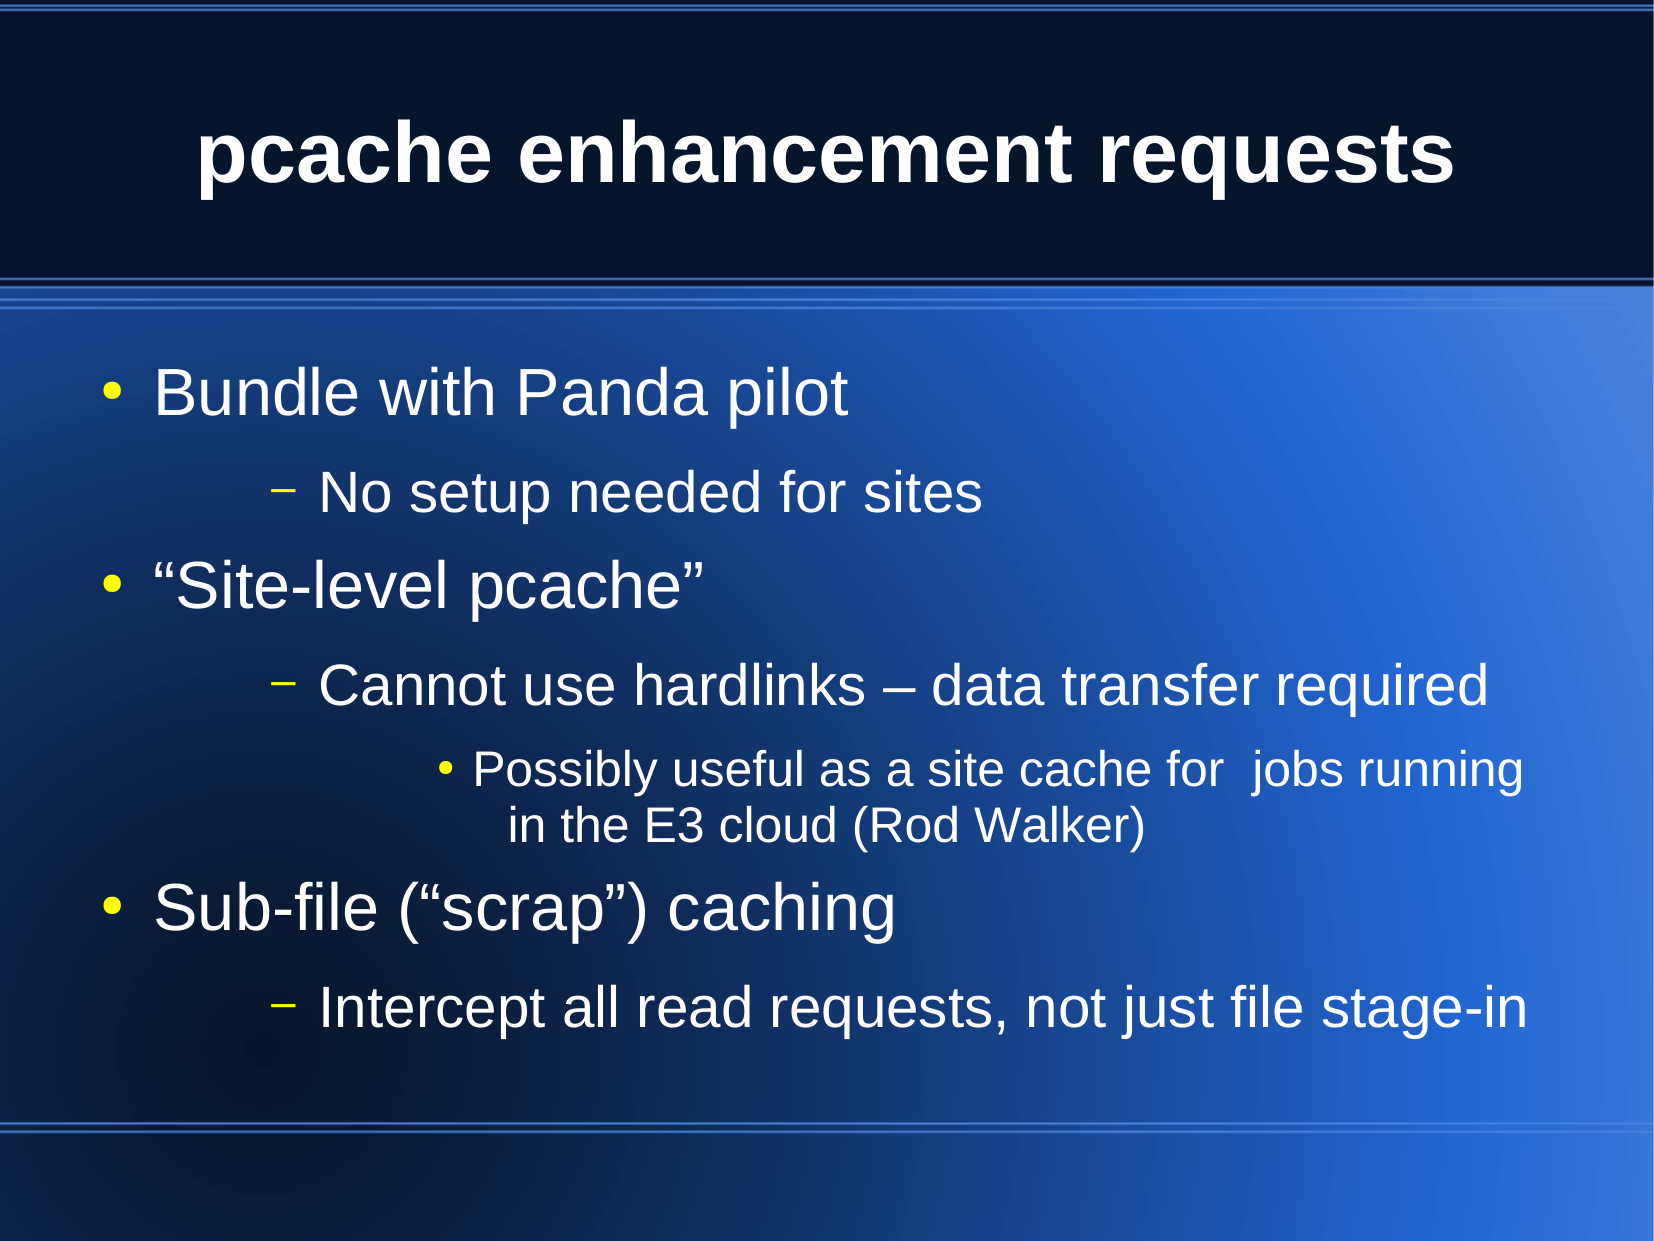

# pcache enhancement requests
Bundle with Panda pilot
No setup needed for sites
“Site-level pcache”
Cannot use hardlinks – data transfer required
Possibly useful as a site cache for jobs running in the E3 cloud (Rod Walker)
Sub-file (“scrap”) caching
Intercept all read requests, not just file stage-in